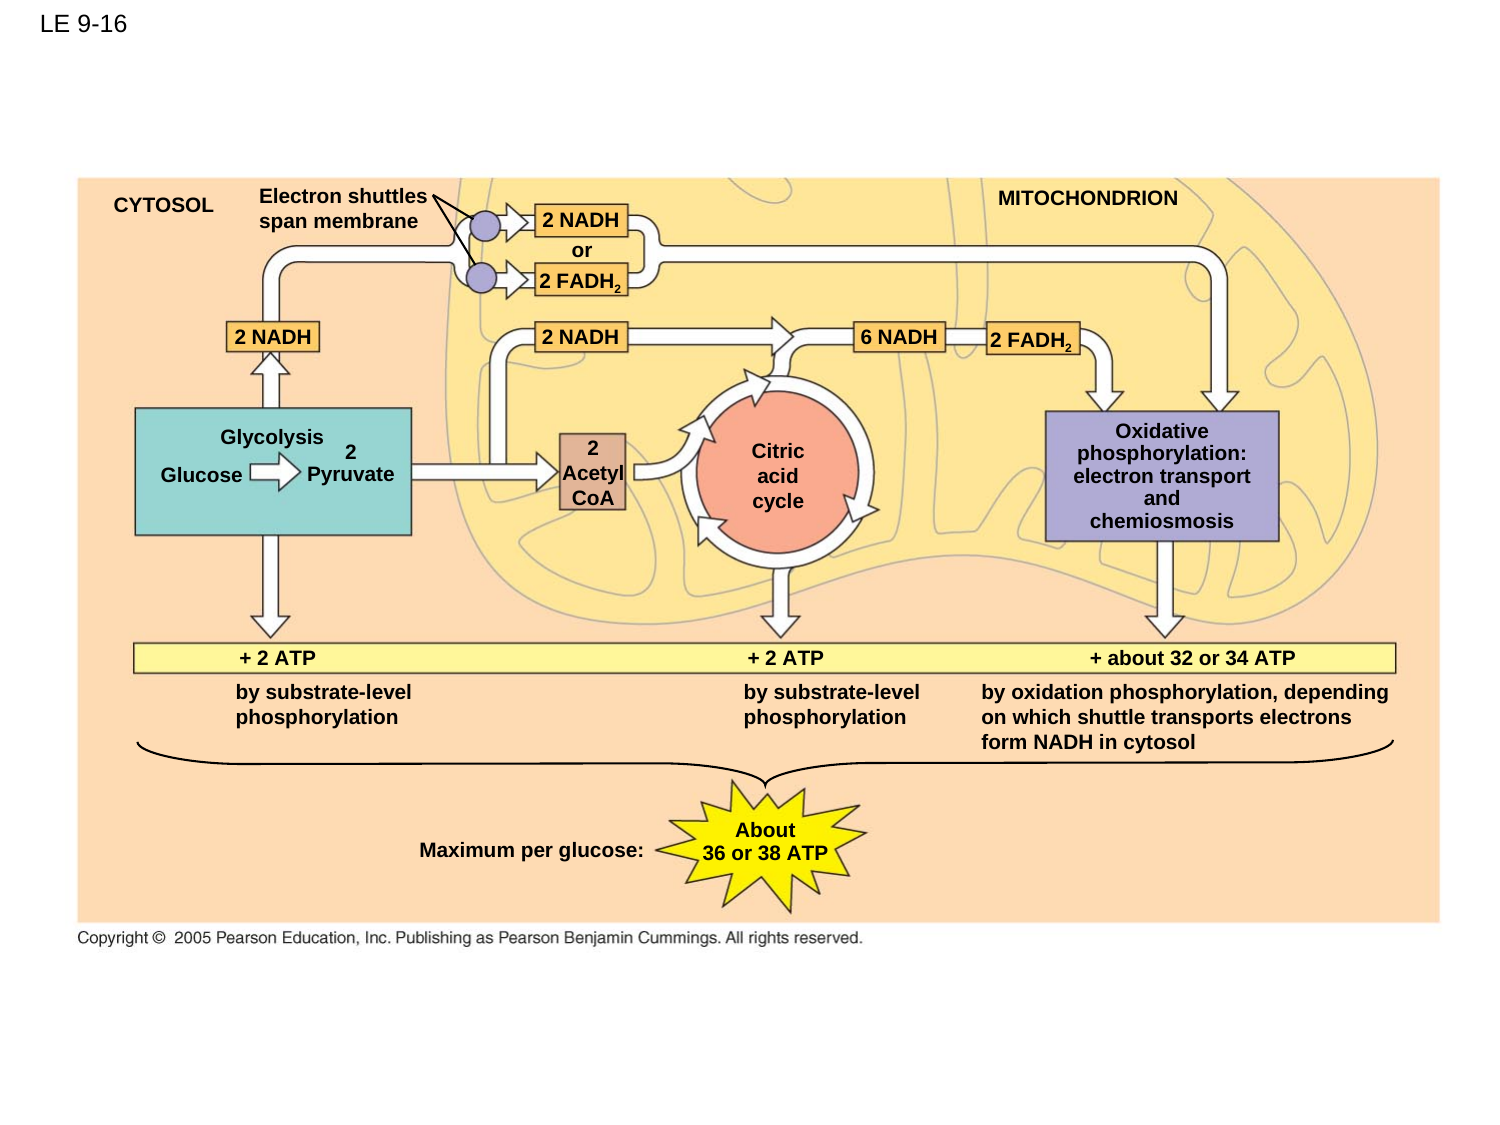

# LE 9-16
Electron shuttles
span membrane
MITOCHONDRION
CYTOSOL
2 NADH
or
2 FADH2
2 NADH
2 NADH
6 NADH
2 FADH2
Oxidative
phosphorylation:
electron transport
and
chemiosmosis
Glycolysis
2
Acetyl
CoA
Citric
acid
cycle
2
Pyruvate
Glucose
+ 2 ATP
+ 2 ATP
+ about 32 or 34 ATP
by substrate-level
phosphorylation
by substrate-level
phosphorylation
by oxidation phosphorylation, depending
on which shuttle transports electrons
form NADH in cytosol
About
36 or 38 ATP
Maximum per glucose: